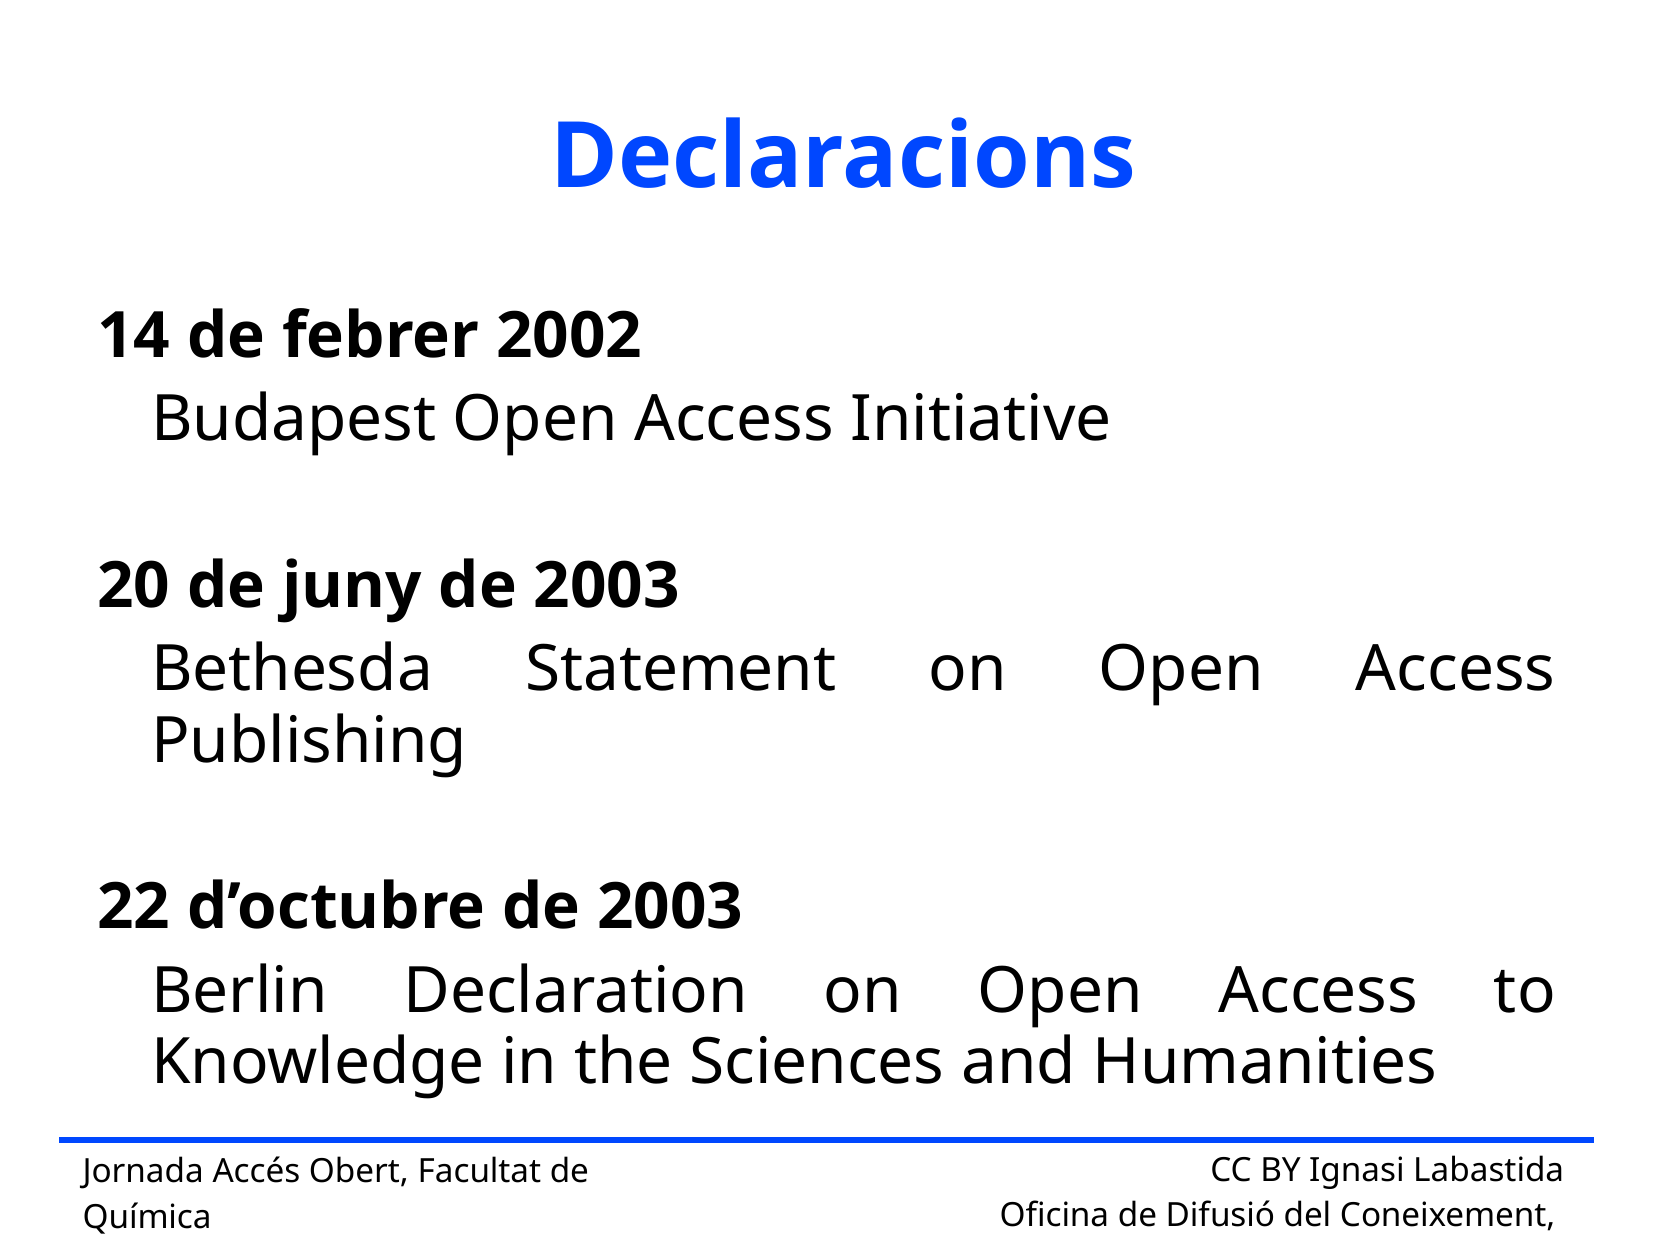

# Declaracions
14 de febrer 2002
	Budapest Open Access Initiative
20 de juny de 2003
	Bethesda Statement on Open Access Publishing
22 d’octubre de 2003
	Berlin Declaration on Open Access to Knowledge in the Sciences and Humanities